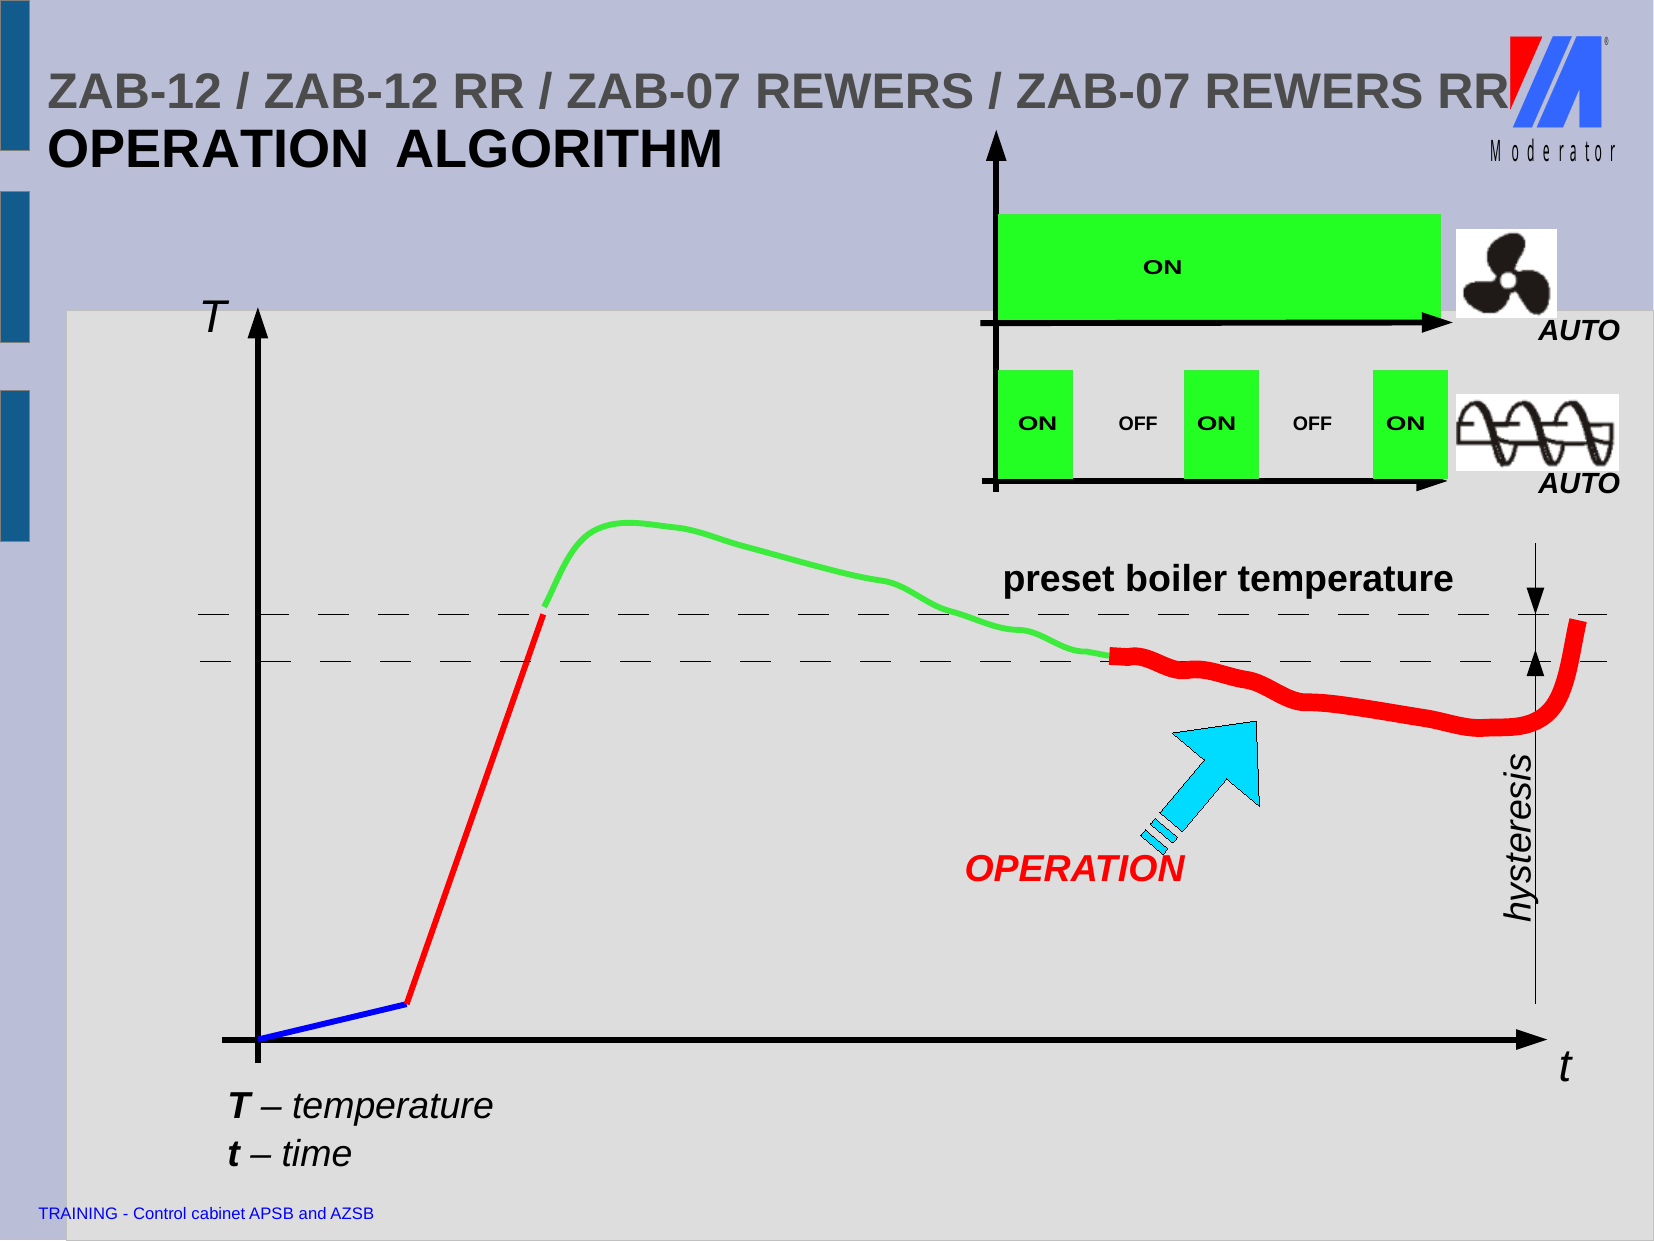

# ZAB-12 / ZAB-12 RR / ZAB-07 REWERS / ZAB-07 REWERS RR OPERATION ALGORITHM
ON
ON
OFF
ON
OFF
ON
AUTO
T
AUTO
preset boiler temperature
hysteresis
OPERATION
t
T – temperature
t – time
TRAINING - Control cabinet APSB and AZSB